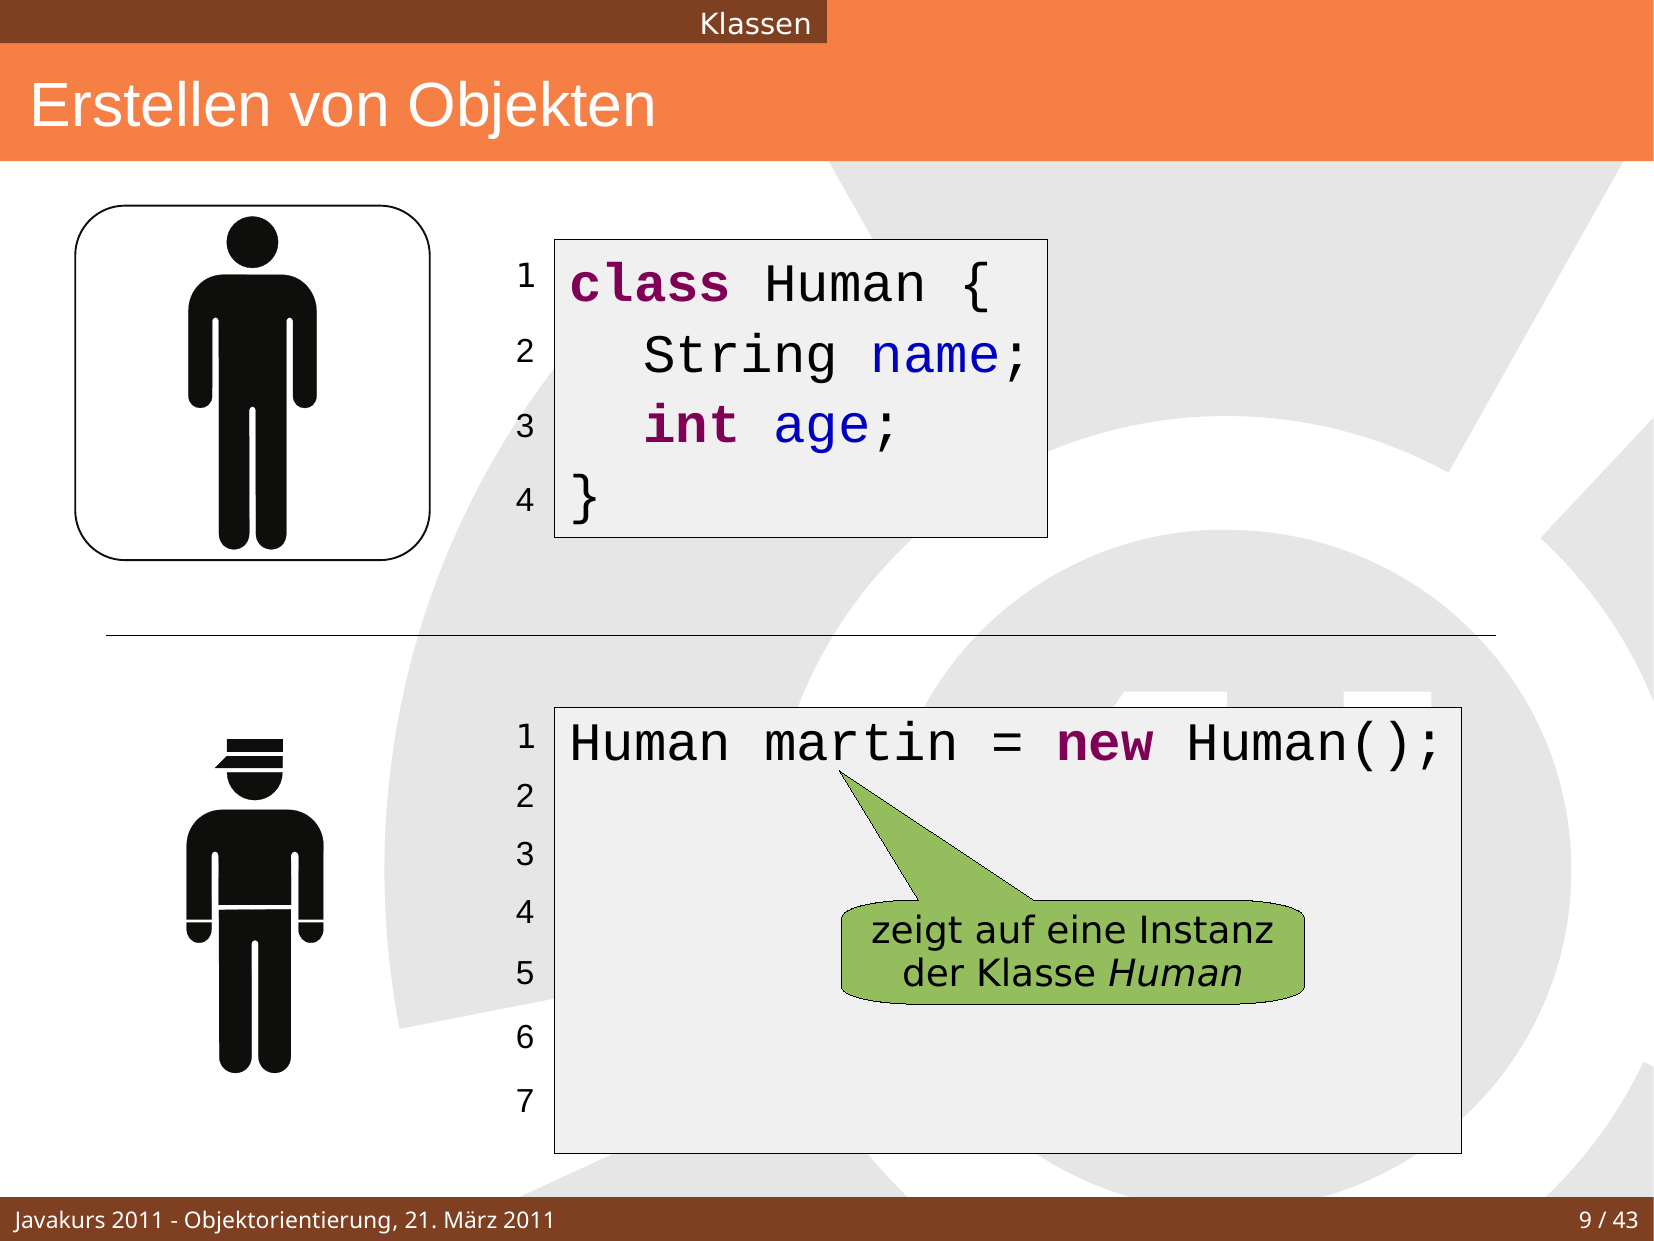

Klassen
# Erstellen von Objekten
| 1 |
| --- |
| 2 |
| 3 |
| 4 |
class Human {
	String name;
	int age;
}
| 1 |
| --- |
| 2 |
| 3 |
| 4 |
| 5 |
| 6 |
| 7 |
Human martin = new Human();
zeigt auf eine Instanz
der Klasse Human